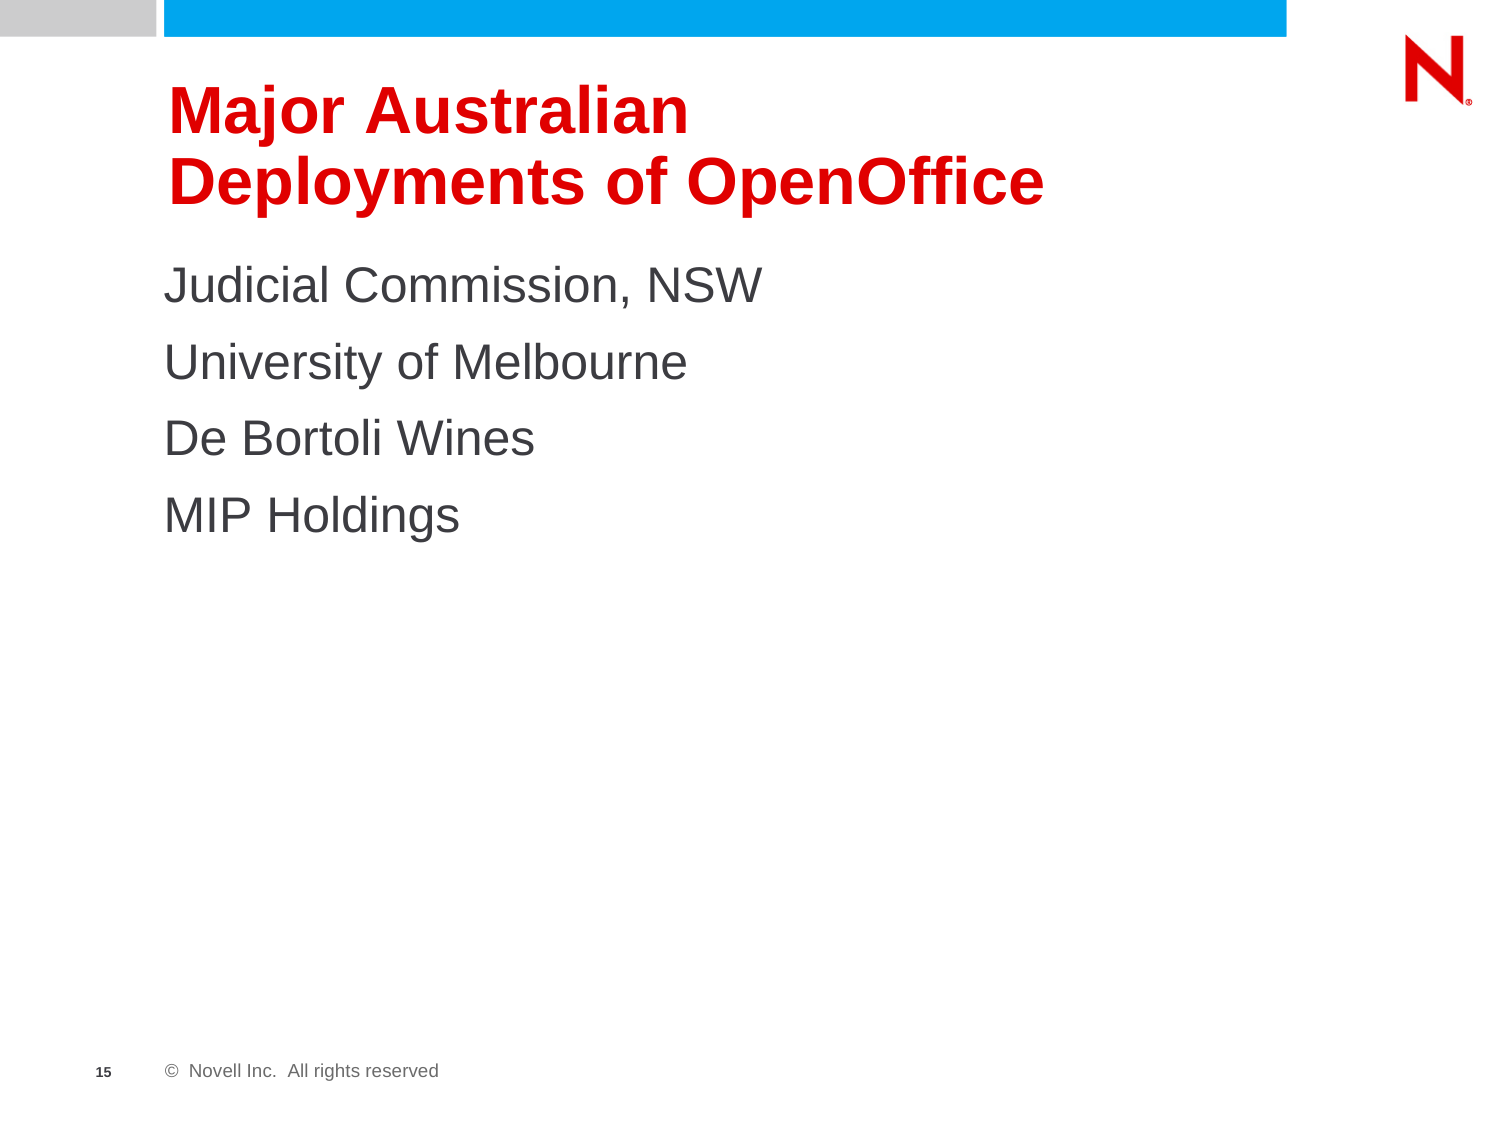

# Major Australian Deployments of OpenOffice
Judicial Commission, NSW
University of Melbourne
De Bortoli Wines
MIP Holdings